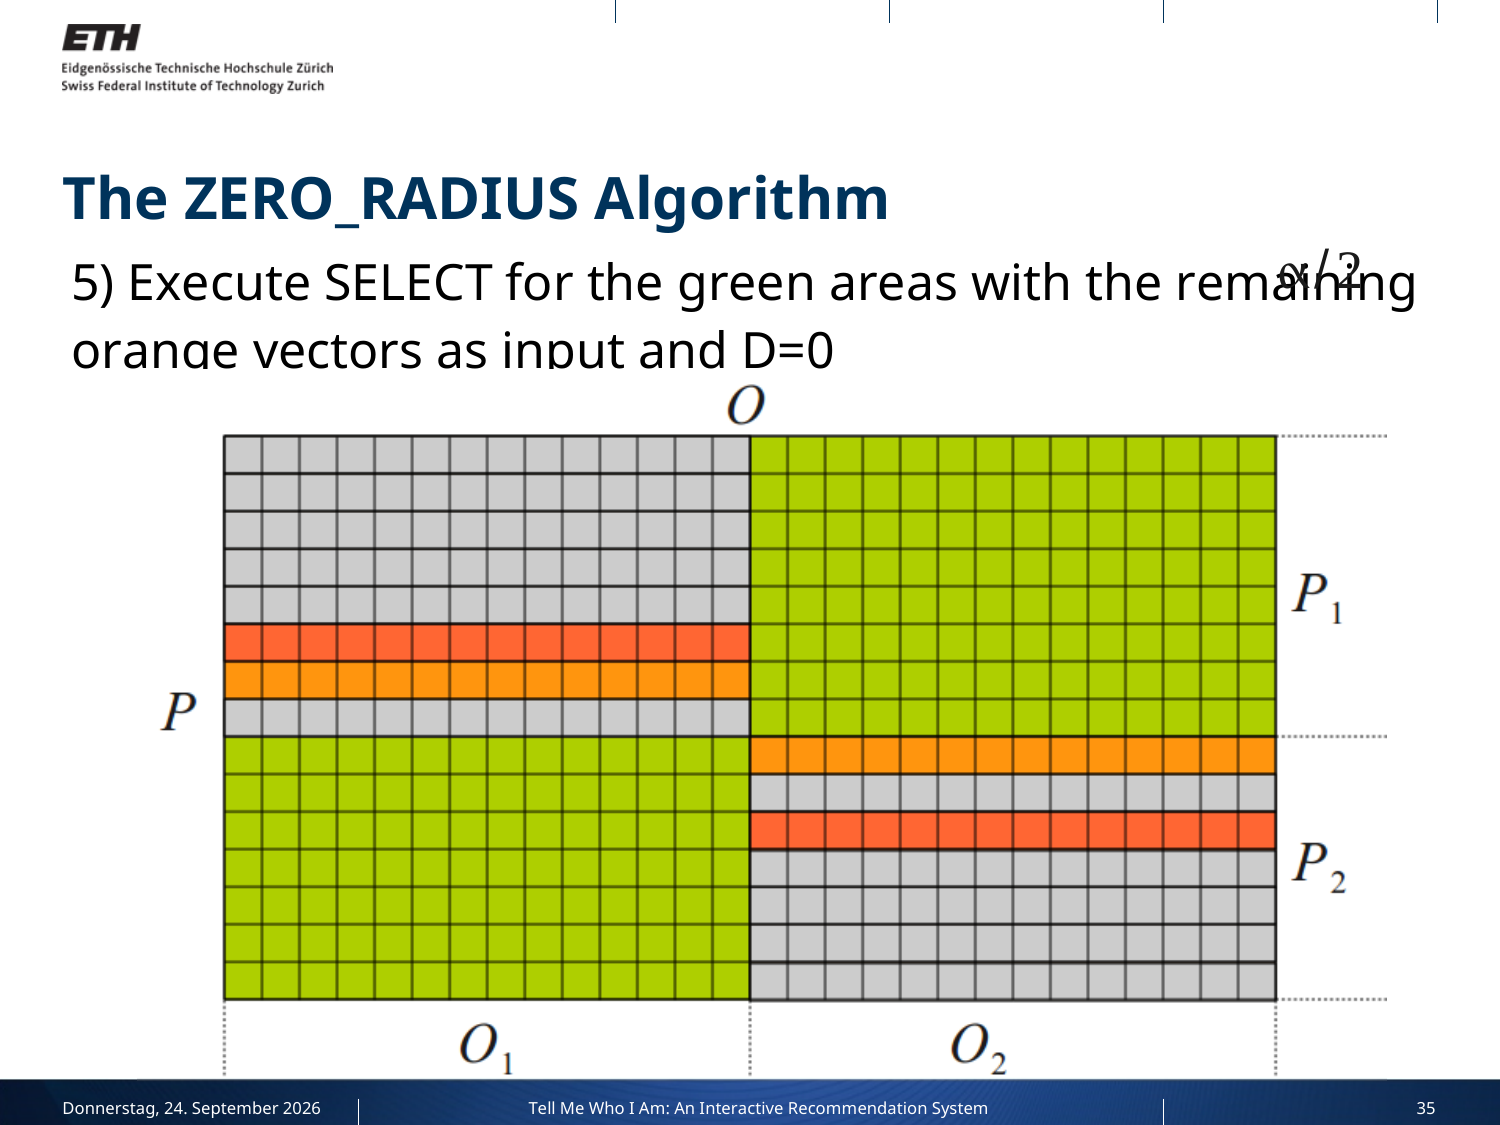

# The ZERO_RADIUS Algorithm
5) Execute SELECT for the green areas with the remaining orange vectors as input and D=0
35